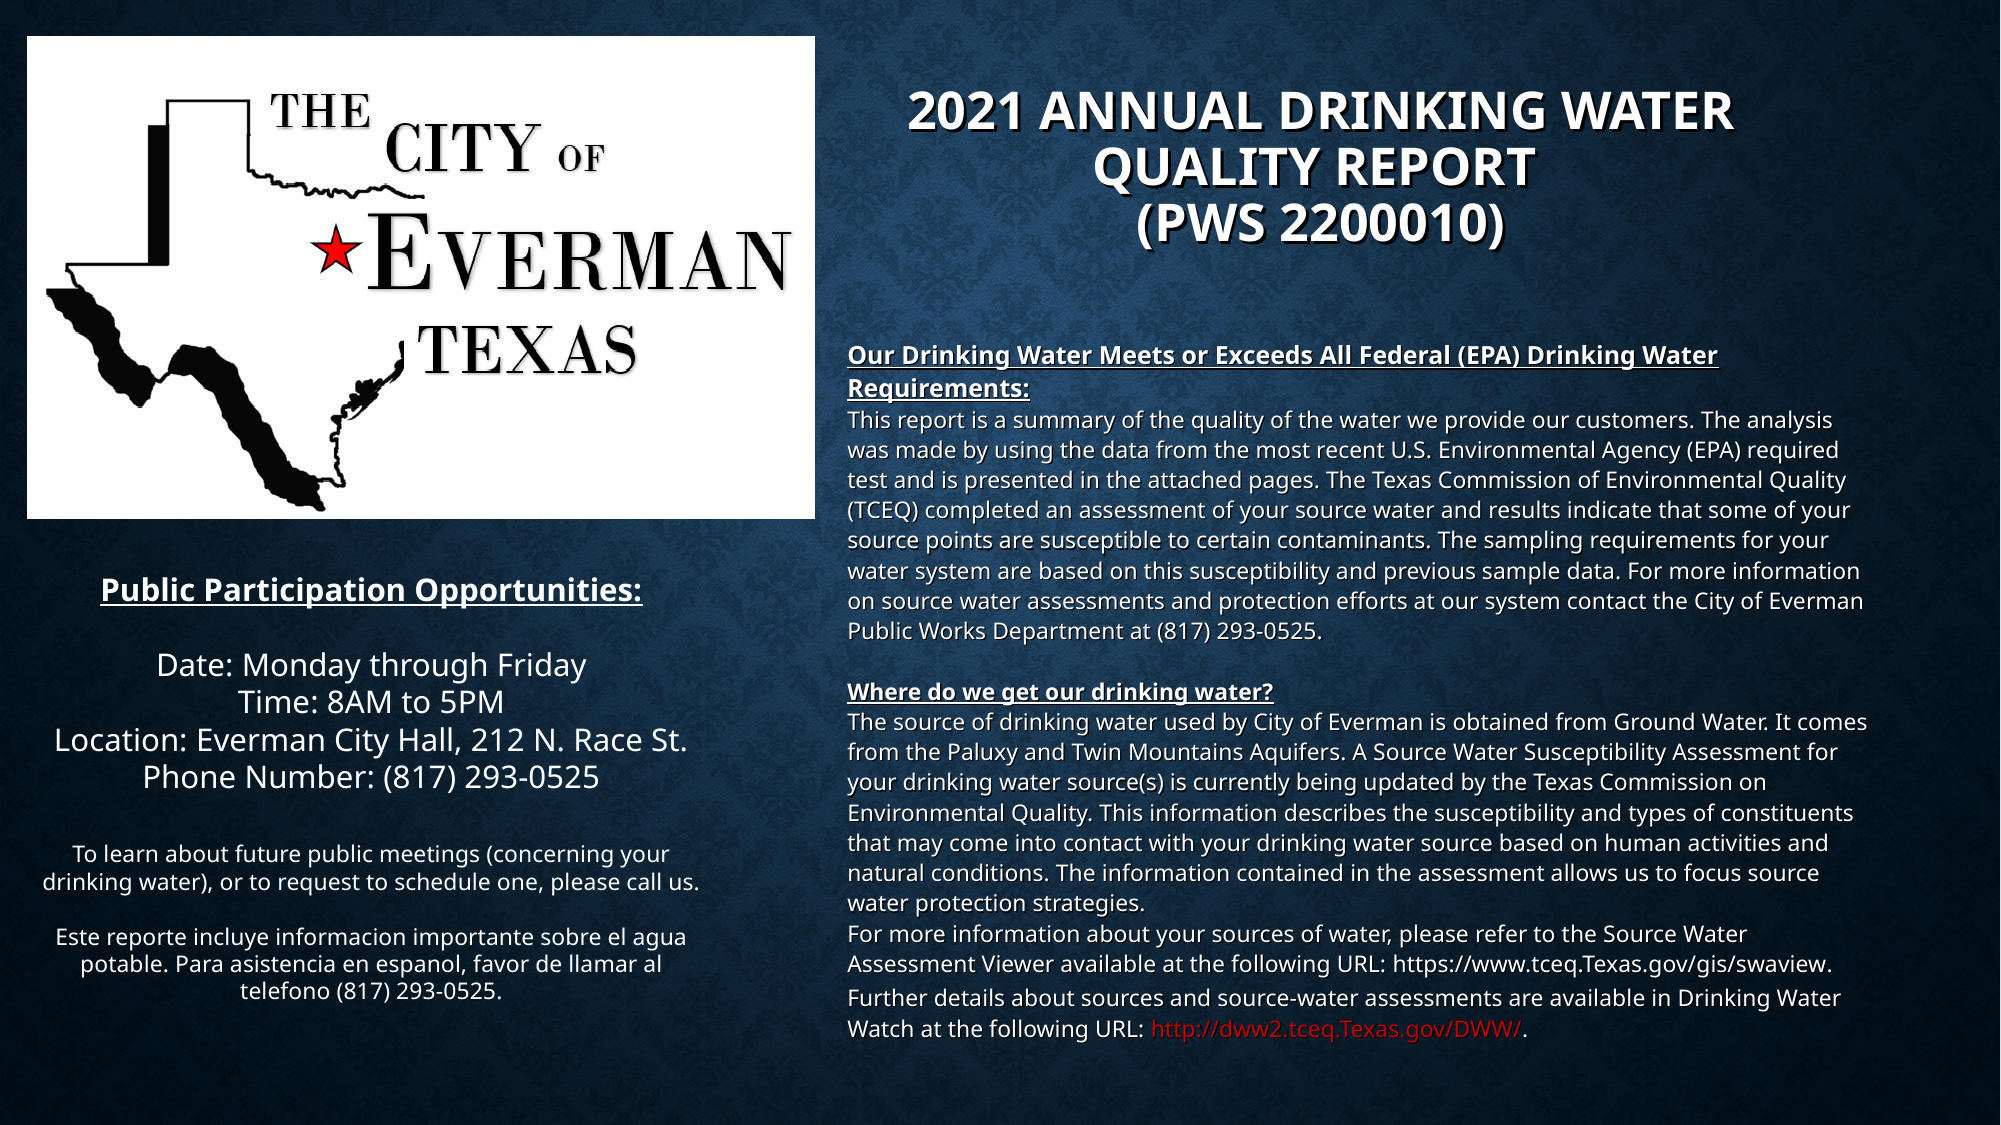

# 2021 Annual Drinking Water Quality Report (PWS 2200010)
Our Drinking Water Meets or Exceeds All Federal (EPA) Drinking Water Requirements:
This report is a summary of the quality of the water we provide our customers. The analysis was made by using the data from the most recent U.S. Environmental Agency (EPA) required test and is presented in the attached pages. The Texas Commission of Environmental Quality (TCEQ) completed an assessment of your source water and results indicate that some of your source points are susceptible to certain contaminants. The sampling requirements for your water system are based on this susceptibility and previous sample data. For more information on source water assessments and protection efforts at our system contact the City of Everman Public Works Department at (817) 293-0525.
Where do we get our drinking water?
The source of drinking water used by City of Everman is obtained from Ground Water. It comes from the Paluxy and Twin Mountains Aquifers. A Source Water Susceptibility Assessment for your drinking water source(s) is currently being updated by the Texas Commission on Environmental Quality. This information describes the susceptibility and types of constituents that may come into contact with your drinking water source based on human activities and natural conditions. The information contained in the assessment allows us to focus source water protection strategies.
For more information about your sources of water, please refer to the Source Water Assessment Viewer available at the following URL: https://www.tceq.Texas.gov/gis/swaview. Further details about sources and source-water assessments are available in Drinking Water Watch at the following URL: http://dww2.tceq.Texas.gov/DWW/.
Public Participation Opportunities:
Date: Monday through Friday
Time: 8AM to 5PM
Location: Everman City Hall, 212 N. Race St.
Phone Number: (817) 293-0525
To learn about future public meetings (concerning your drinking water), or to request to schedule one, please call us.
Este reporte incluye informacion importante sobre el agua potable. Para asistencia en espanol, favor de llamar al telefono (817) 293-0525.